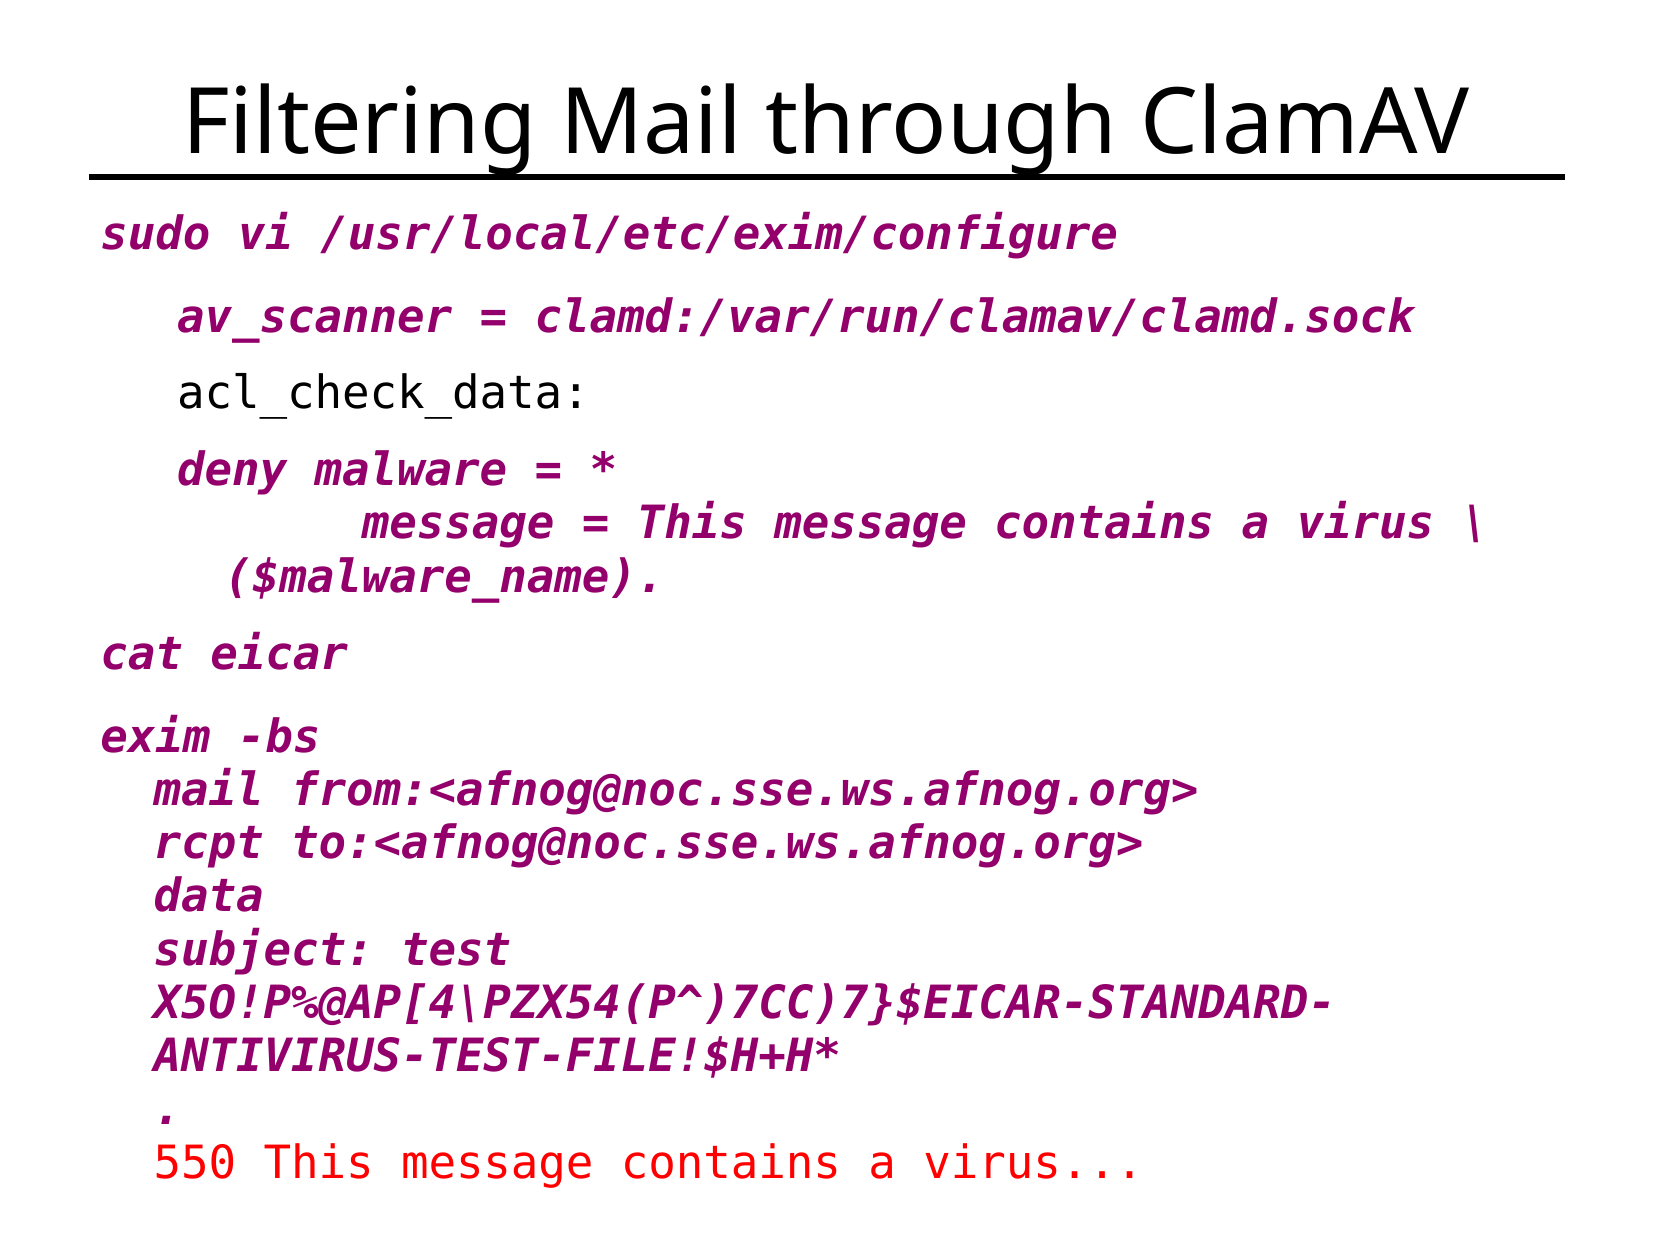

# Filtering Mail through ClamAV
sudo vi /usr/local/etc/exim/configure
av_scanner = clamd:/var/run/clamav/clamd.sock
acl_check_data:
deny malware = *
 message = This message contains a virus \ ($malware_name).
cat eicar
exim -bs
mail from:<afnog@noc.sse.ws.afnog.org>
rcpt to:<afnog@noc.sse.ws.afnog.org>
data
subject: test
X5O!P%@AP[4\PZX54(P^)7CC)7}$EICAR-STANDARD-ANTIVIRUS-TEST-FILE!$H+H*
.
550 This message contains a virus...